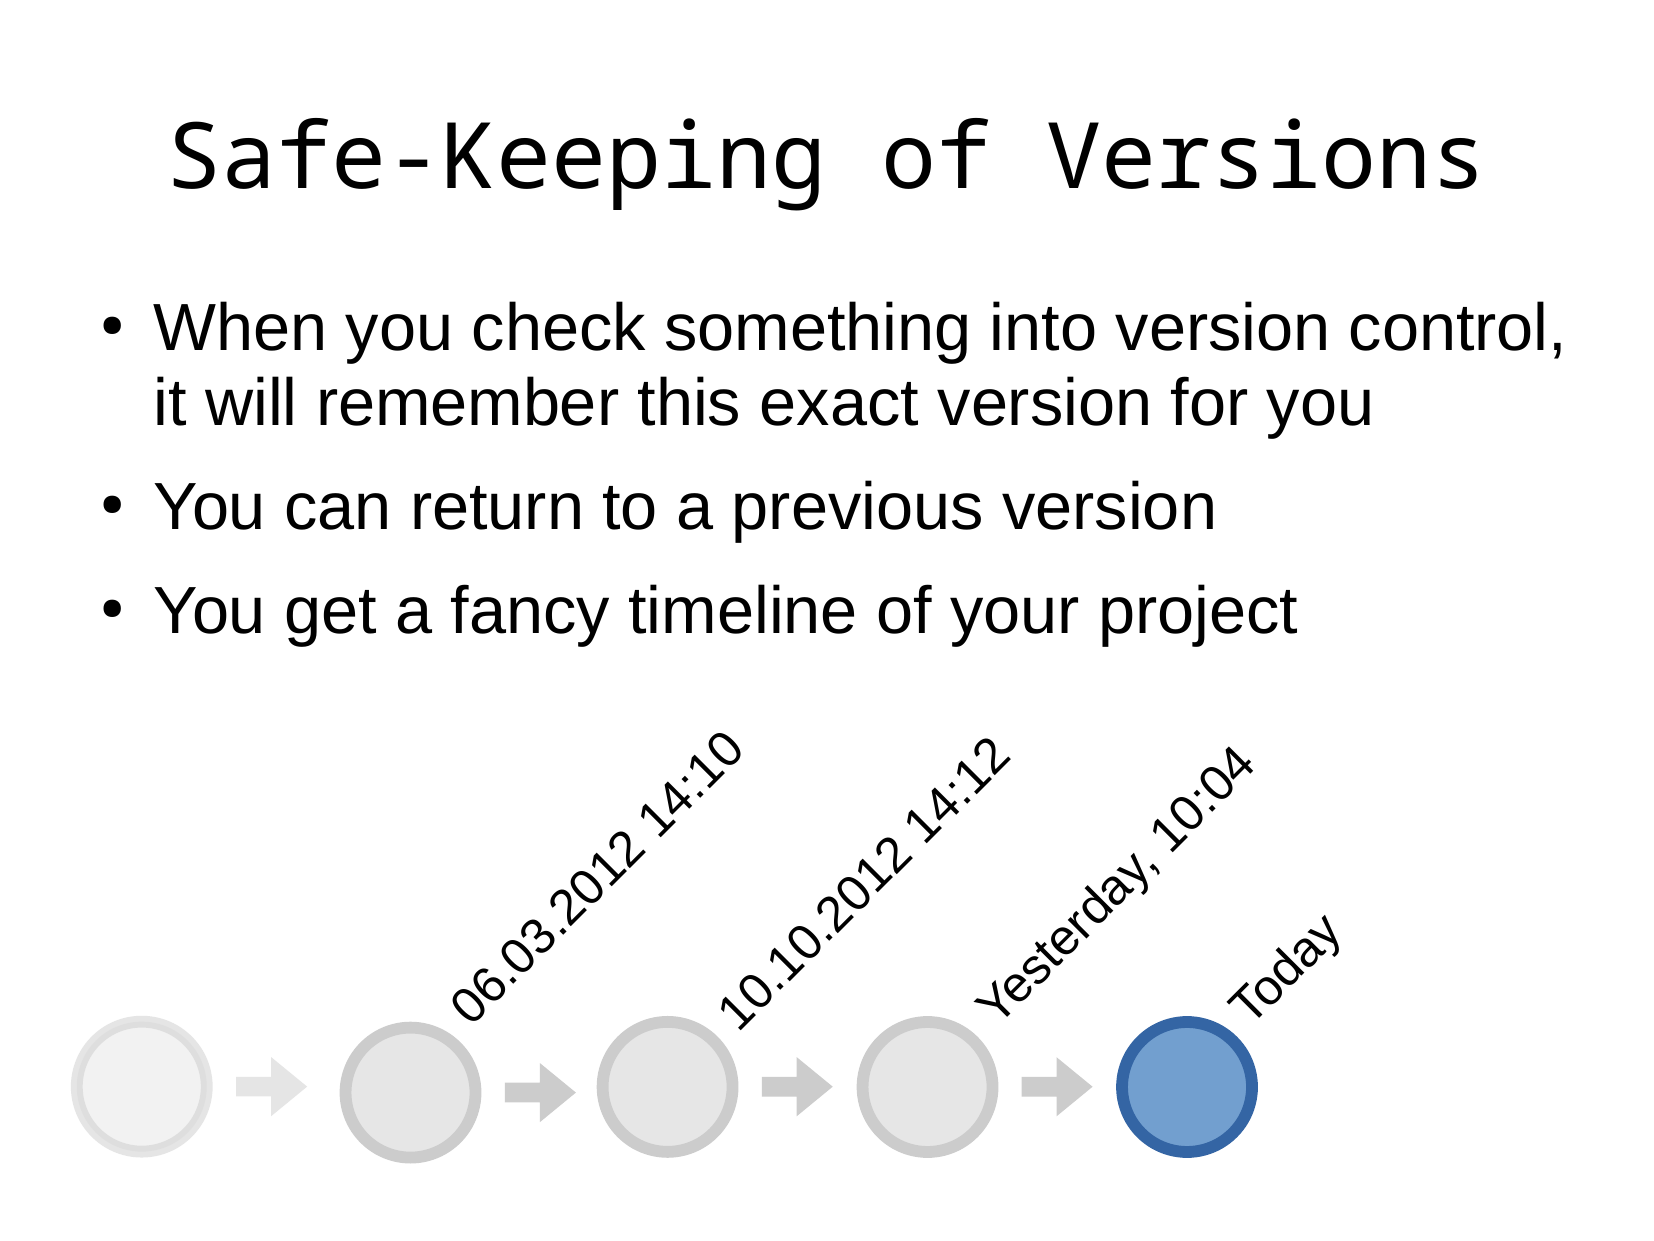

# Safe-Keeping of Versions
When you check something into version control, it will remember this exact version for you
You can return to a previous version
You get a fancy timeline of your project
10.10.2012 14:12
06.03.2012 14:10
Yesterday, 10:04
Today